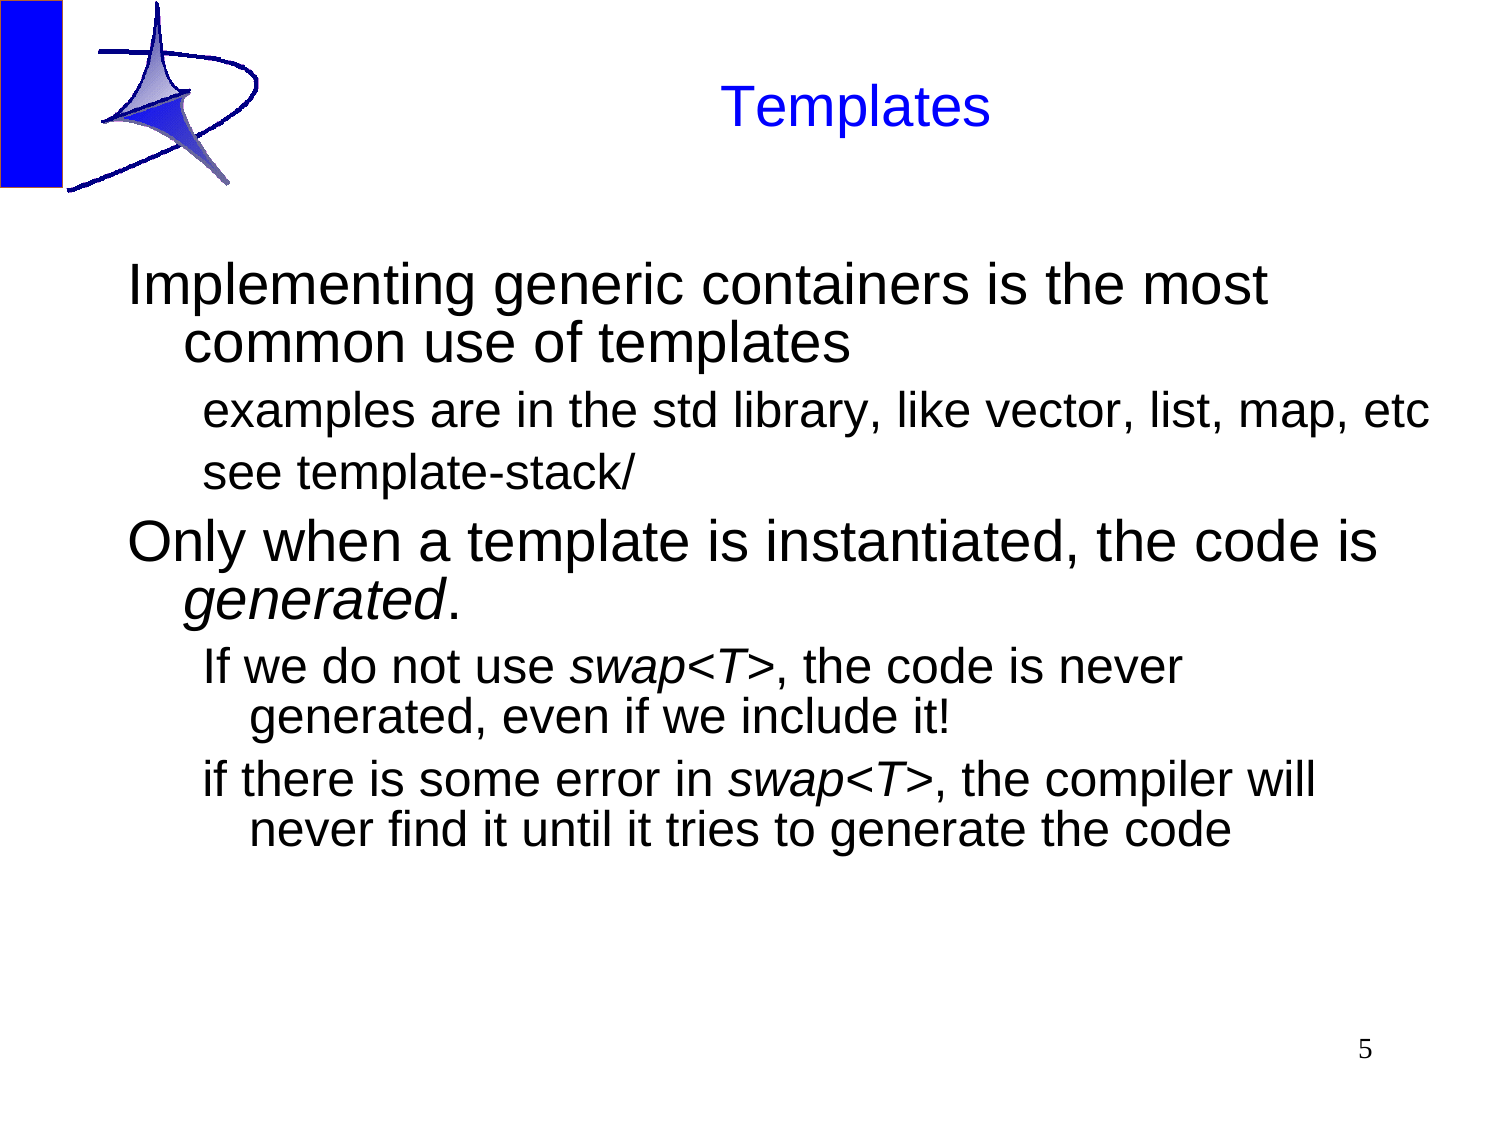

# Templates
Implementing generic containers is the most common use of templates
examples are in the std library, like vector, list, map, etc
see template-stack/
Only when a template is instantiated, the code is generated.
If we do not use swap<T>, the code is never generated, even if we include it!
if there is some error in swap<T>, the compiler will never find it until it tries to generate the code
5